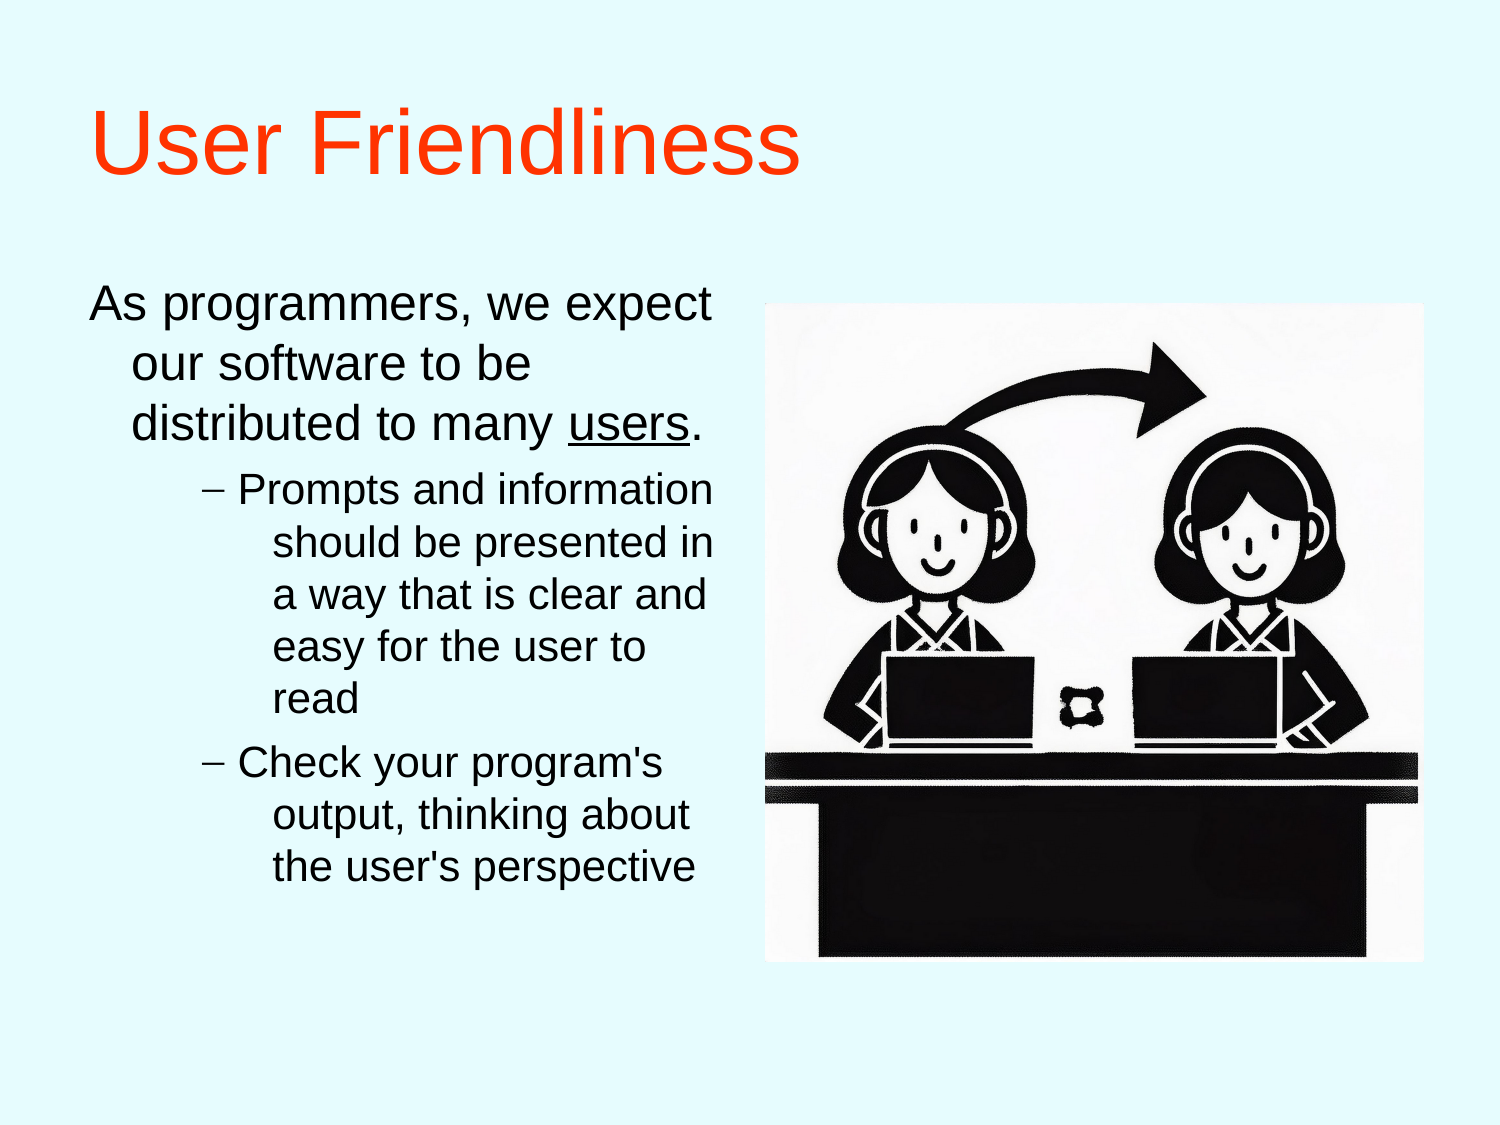

# User Friendliness
As programmers, we expect our software to be distributed to many users.
Prompts and information should be presented in a way that is clear and easy for the user to read
Check your program's output, thinking about the user's perspective